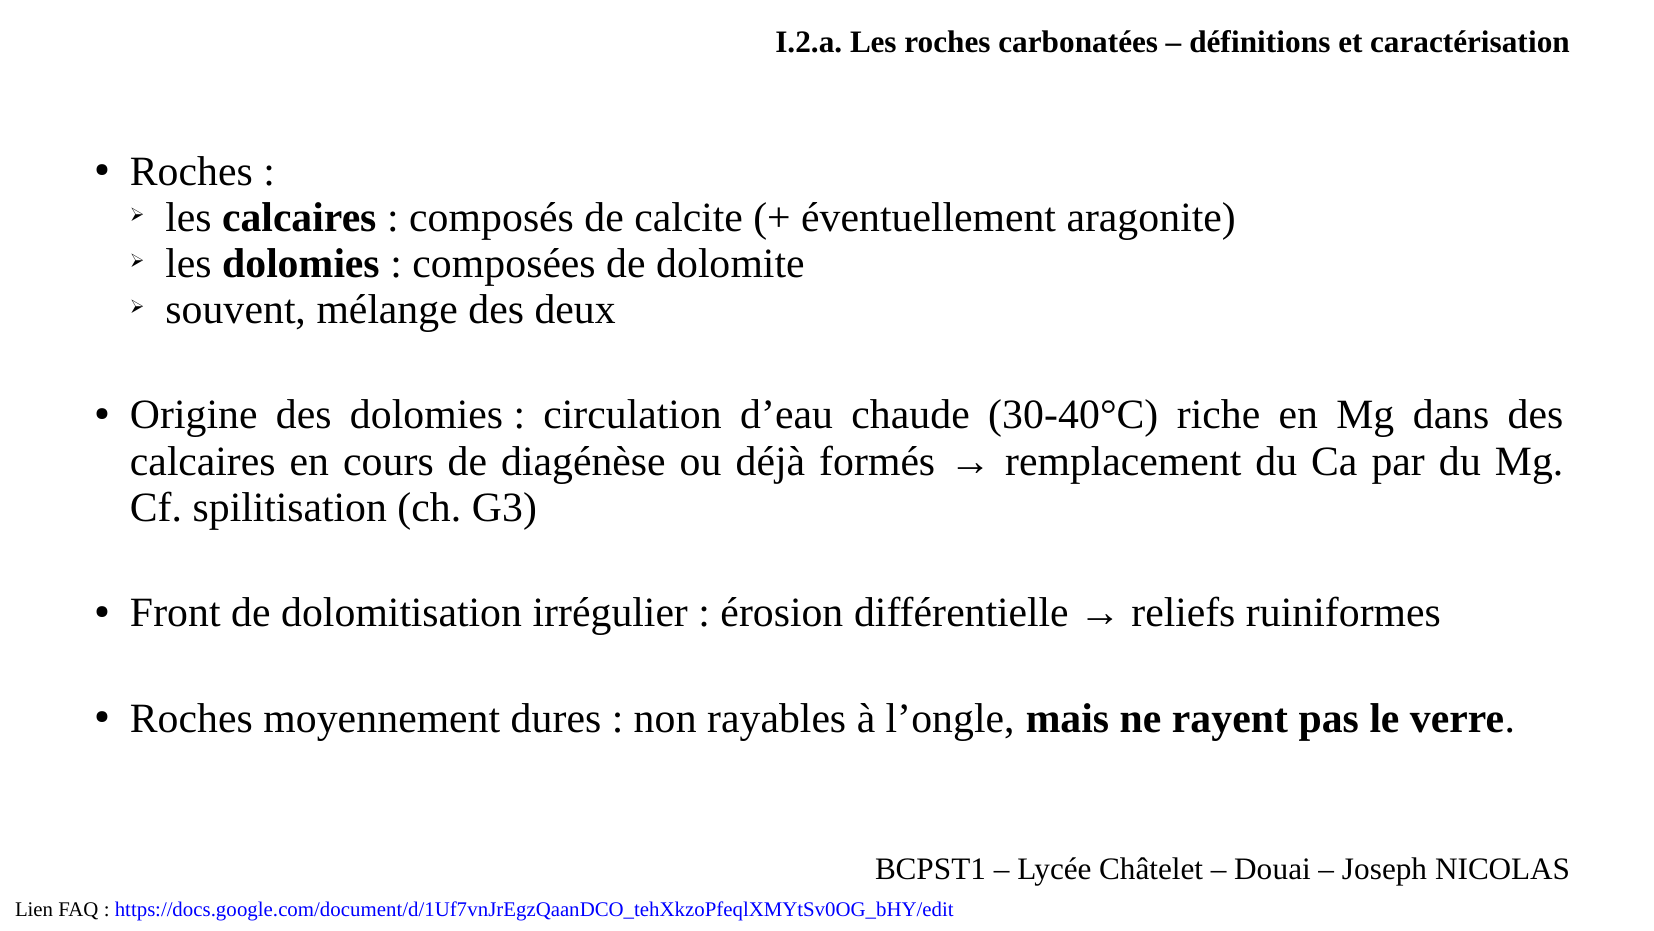

I.2.a. Les roches carbonatées – définitions et caractérisation
Roches :
les calcaires : composés de calcite (+ éventuellement aragonite)
les dolomies : composées de dolomite
souvent, mélange des deux
Origine des dolomies : circulation d’eau chaude (30-40°C) riche en Mg dans des calcaires en cours de diagénèse ou déjà formés → remplacement du Ca par du Mg. Cf. spilitisation (ch. G3)
Front de dolomitisation irrégulier : érosion différentielle → reliefs ruiniformes
Roches moyennement dures : non rayables à l’ongle, mais ne rayent pas le verre.
BCPST1 – Lycée Châtelet – Douai – Joseph NICOLAS
Lien FAQ : https://docs.google.com/document/d/1Uf7vnJrEgzQaanDCO_tehXkzoPfeqlXMYtSv0OG_bHY/edit